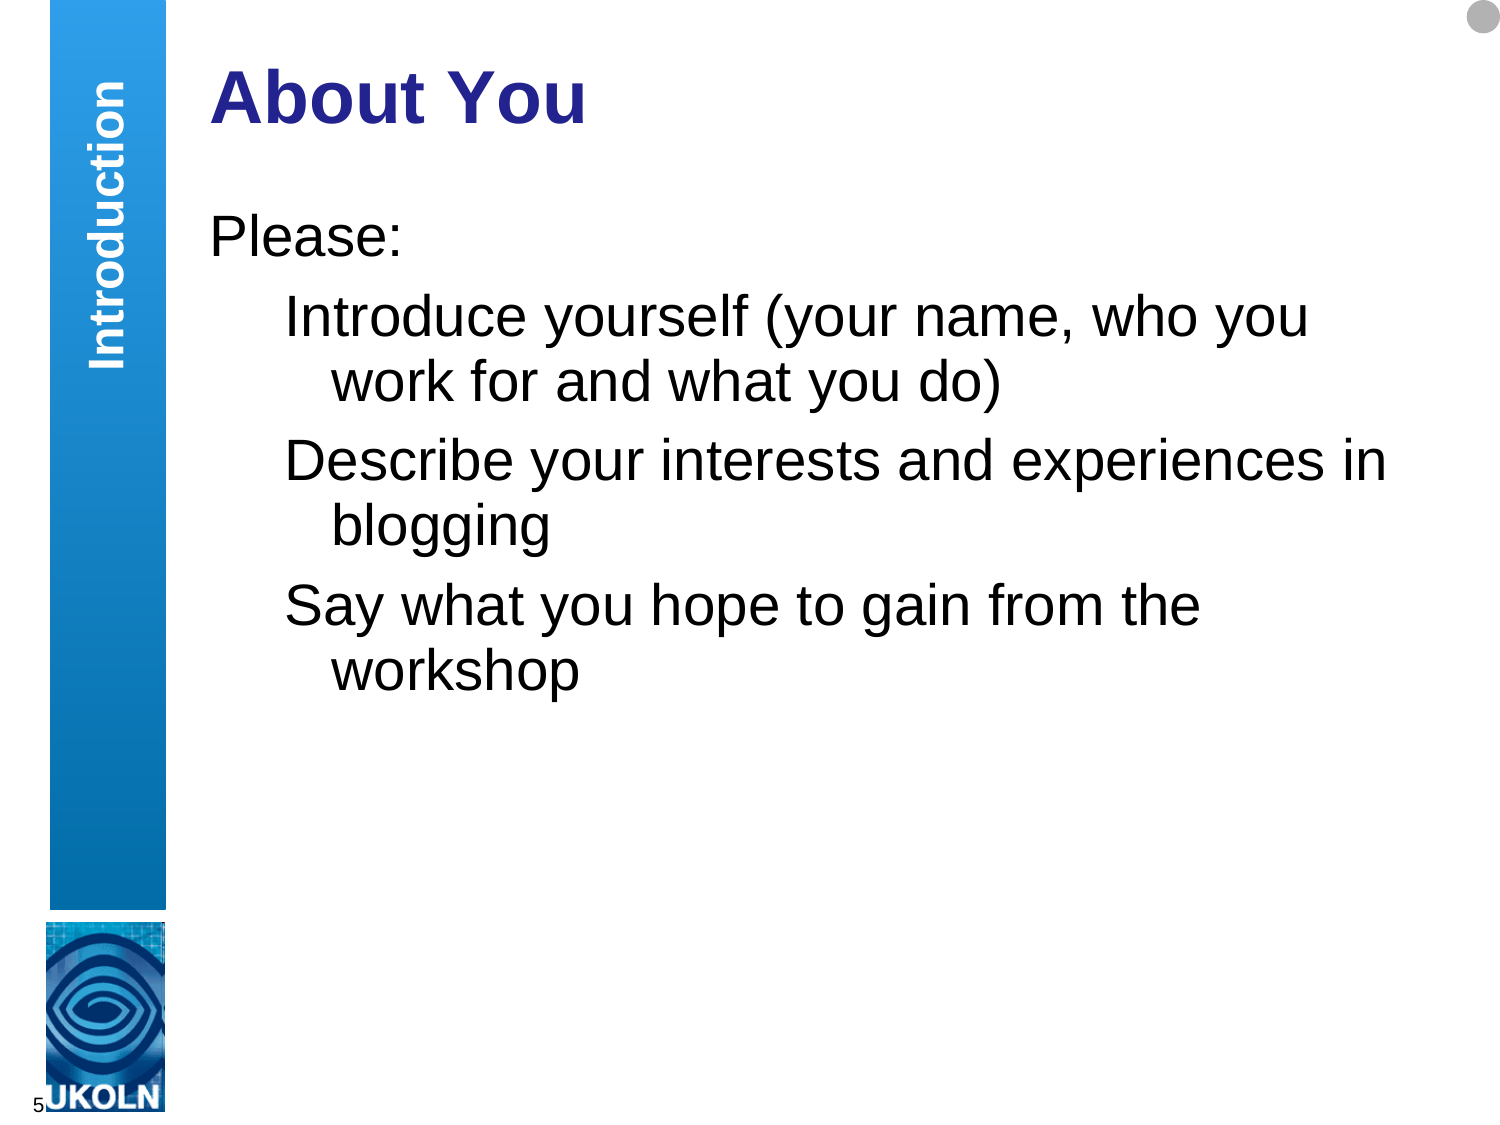

# About You
Introduction
Please:
Introduce yourself (your name, who you work for and what you do)
Describe your interests and experiences in blogging
Say what you hope to gain from the workshop
5